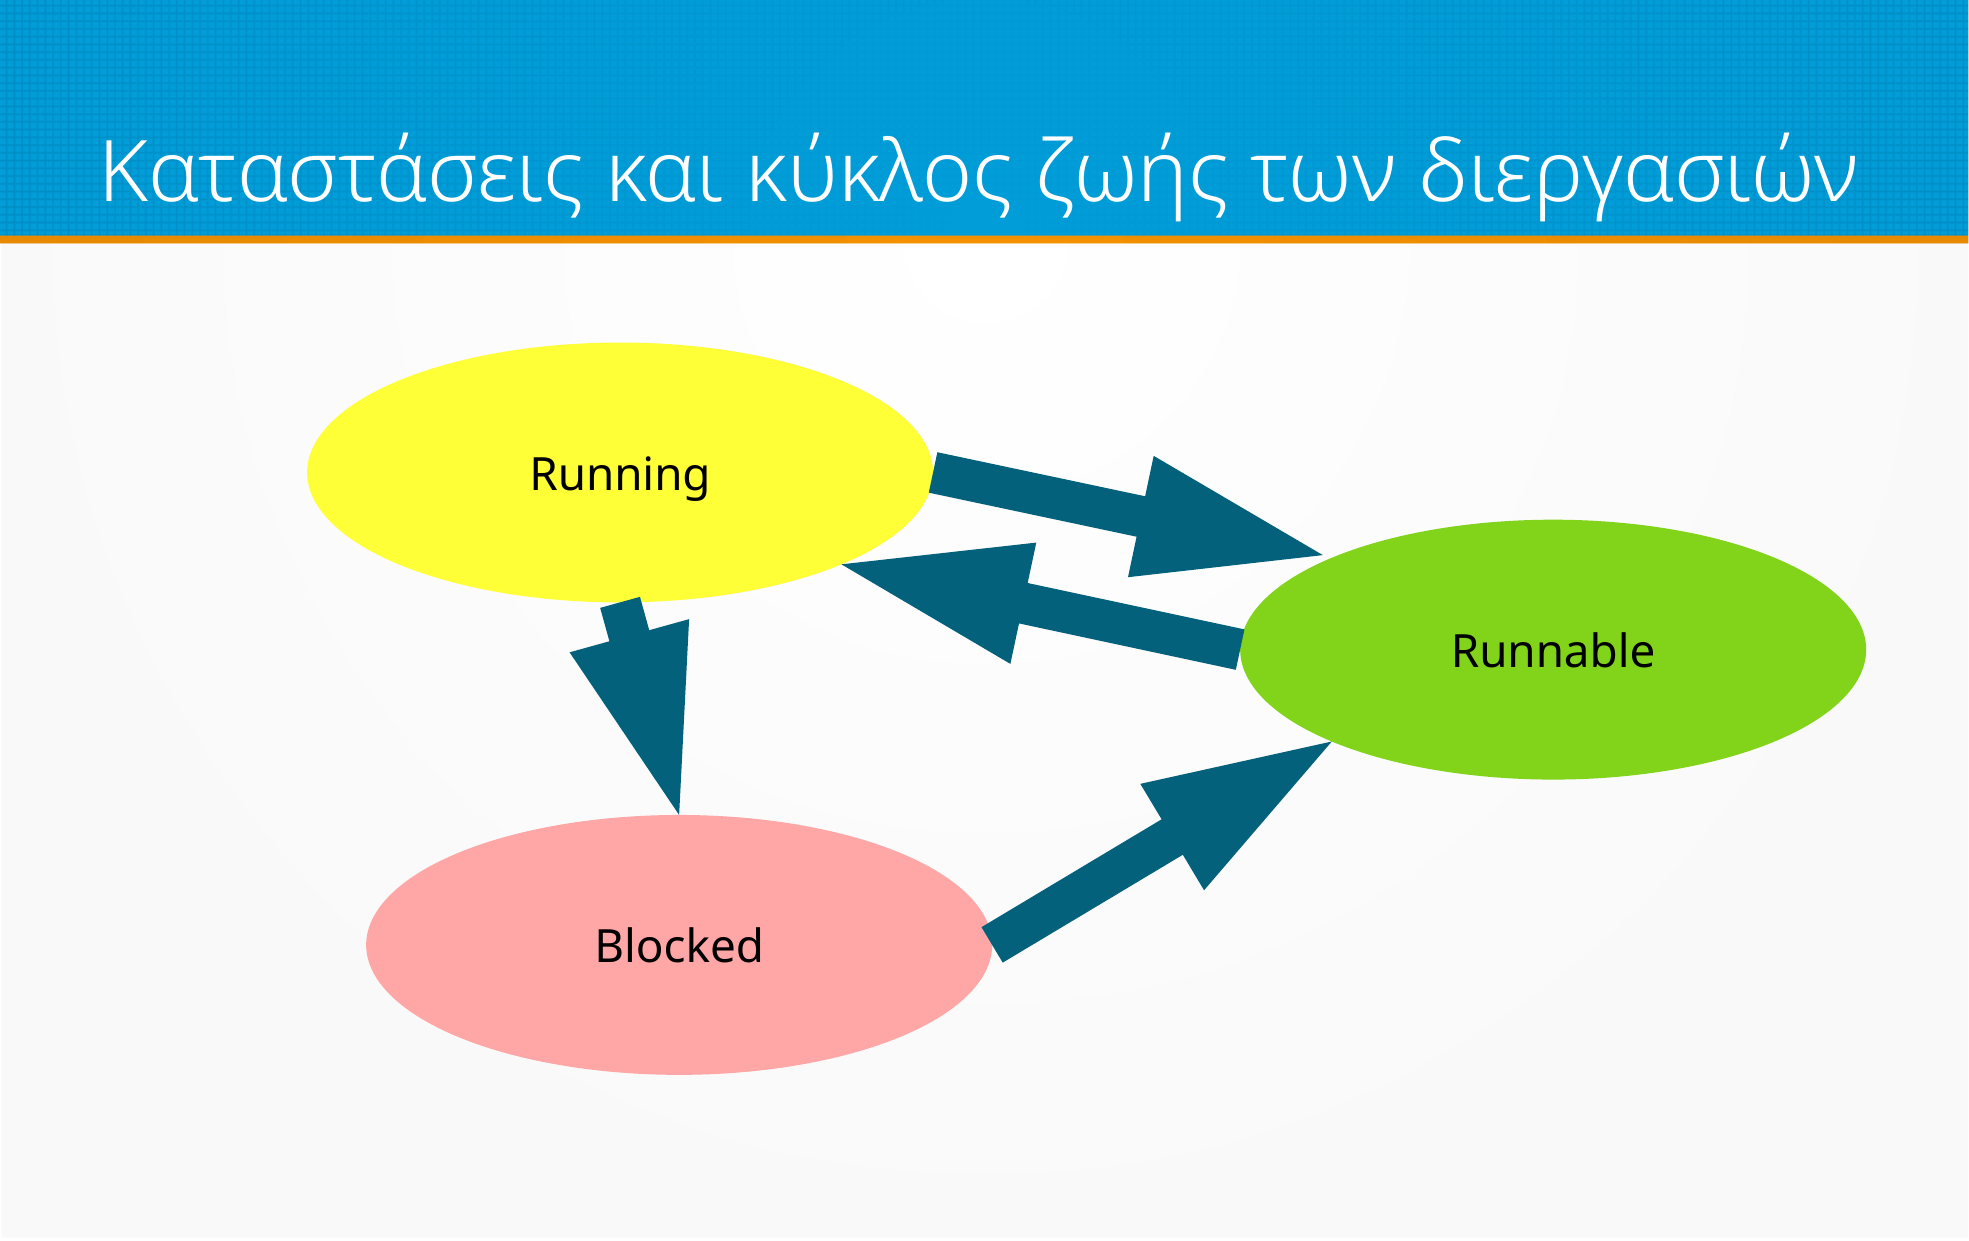

# Καταστάσεις και κύκλος ζωής των διεργασιών
Running
Runnable
Blocked